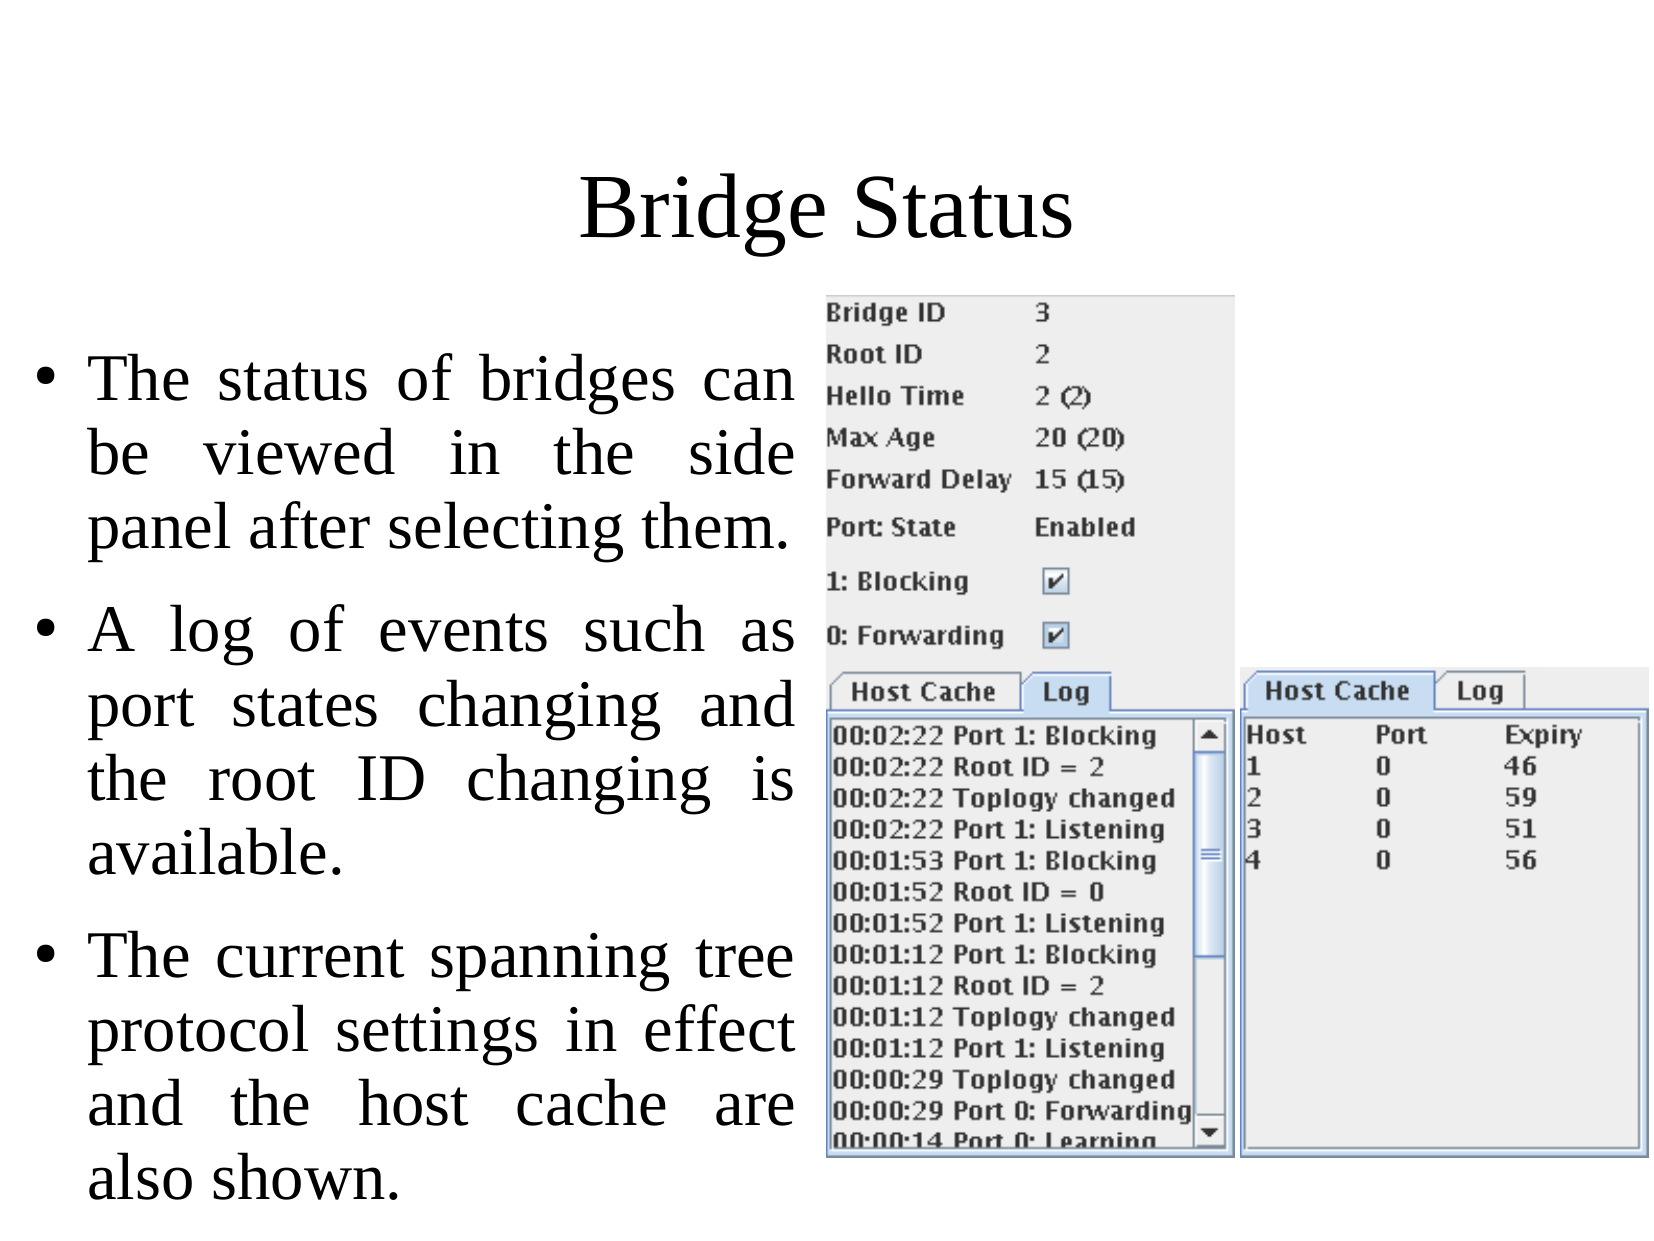

# Bridge Status
The status of bridges can be viewed in the side panel after selecting them.
A log of events such as port states changing and the root ID changing is available.
The current spanning tree protocol settings in effect and the host cache are also shown.